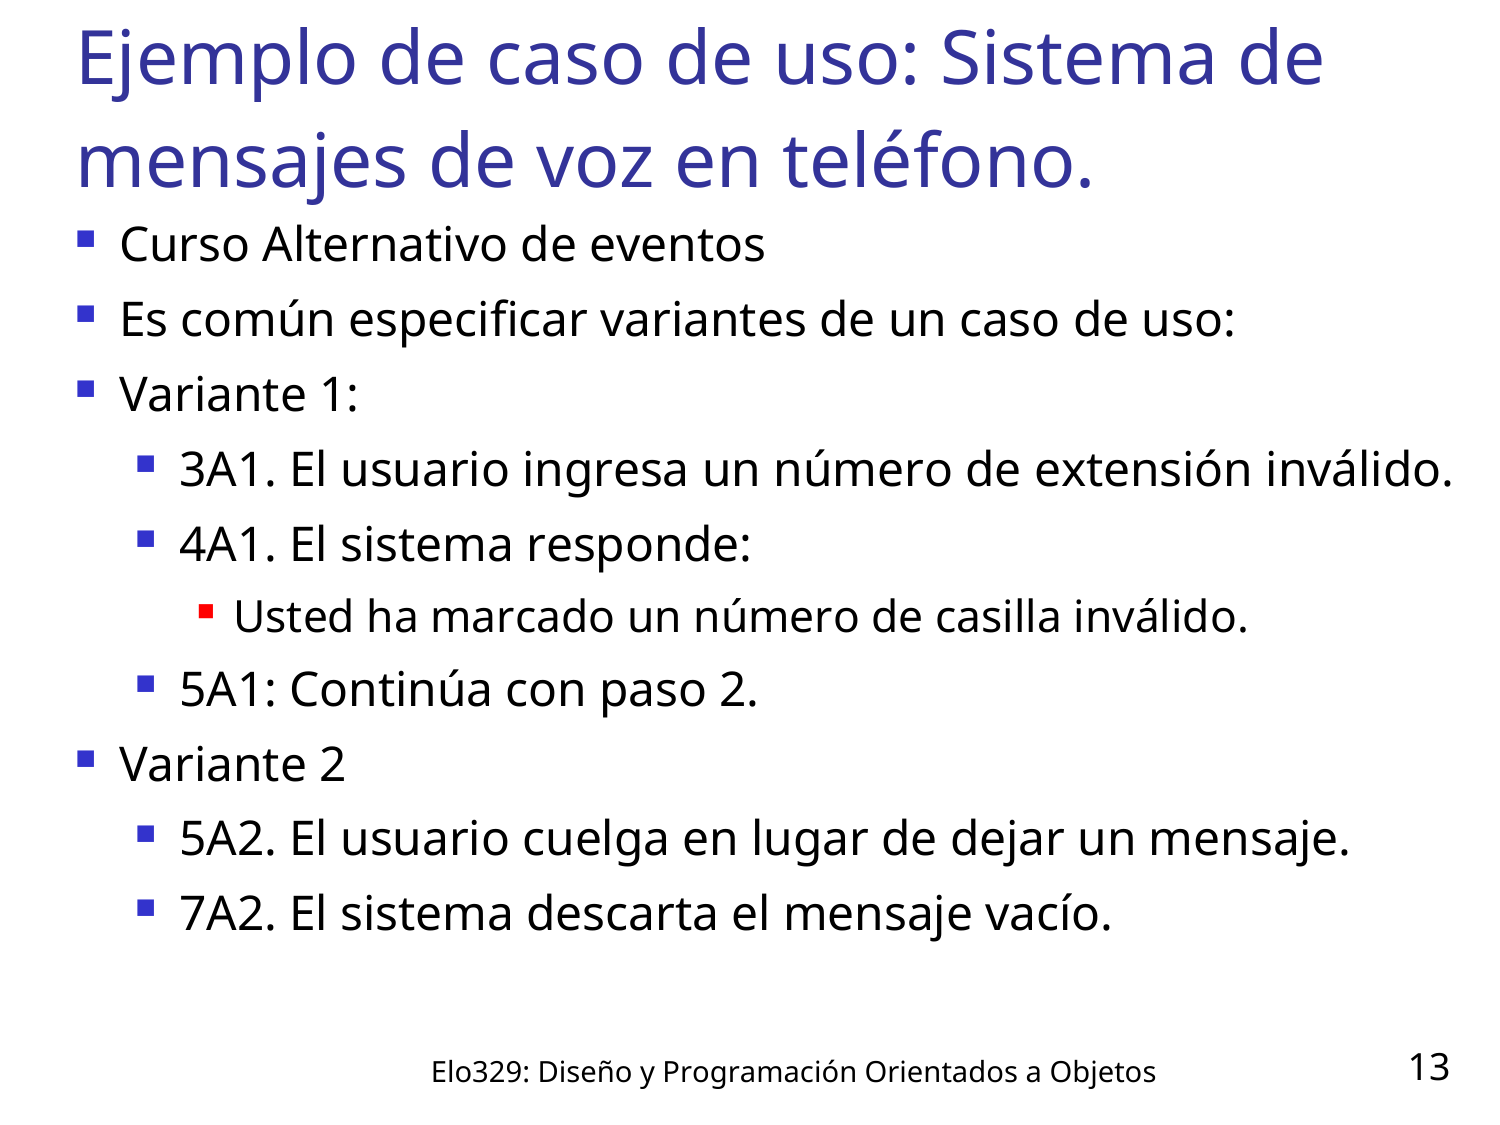

# Ejemplo de caso de uso: Sistema de mensajes de voz en teléfono.
Curso Alternativo de eventos
Es común especificar variantes de un caso de uso:
Variante 1:
3A1. El usuario ingresa un número de extensión inválido.
4A1. El sistema responde:
Usted ha marcado un número de casilla inválido.
5A1: Continúa con paso 2.
Variante 2
5A2. El usuario cuelga en lugar de dejar un mensaje.
7A2. El sistema descarta el mensaje vacío.
13